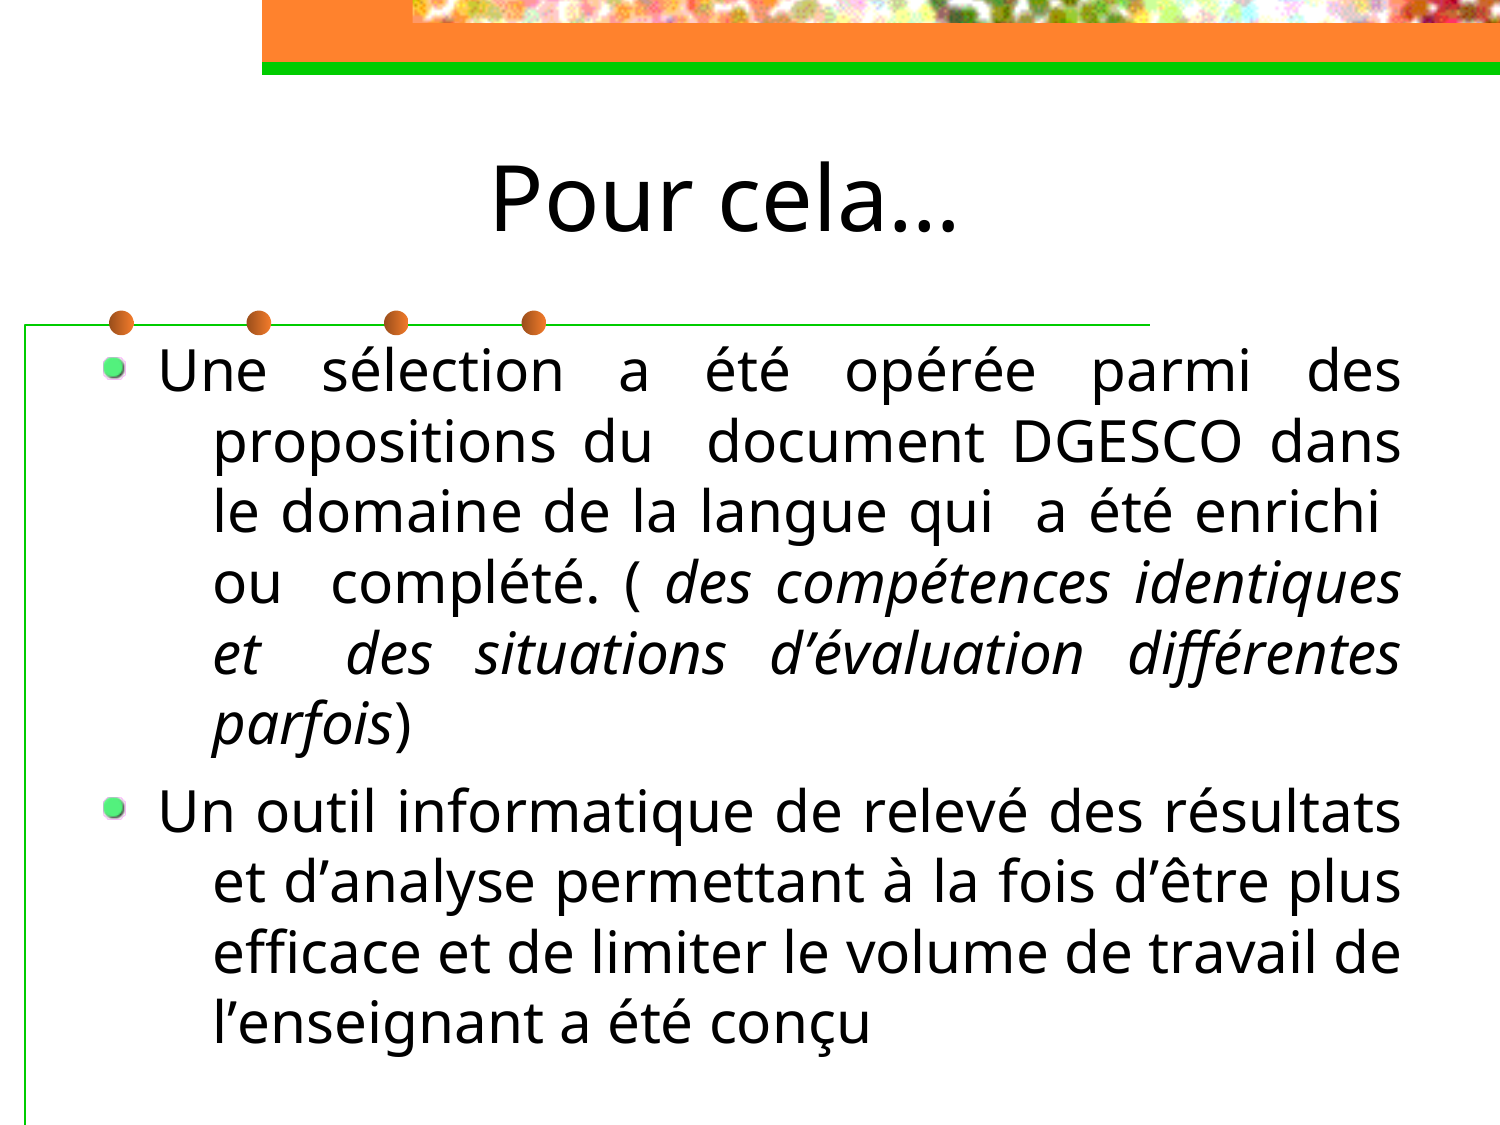

# Pour cela…
Une sélection a été opérée parmi des propositions du document DGESCO dans le domaine de la langue qui a été enrichi ou complété. ( des compétences identiques et des situations d’évaluation différentes parfois)
Un outil informatique de relevé des résultats et d’analyse permettant à la fois d’être plus efficace et de limiter le volume de travail de l’enseignant a été conçu